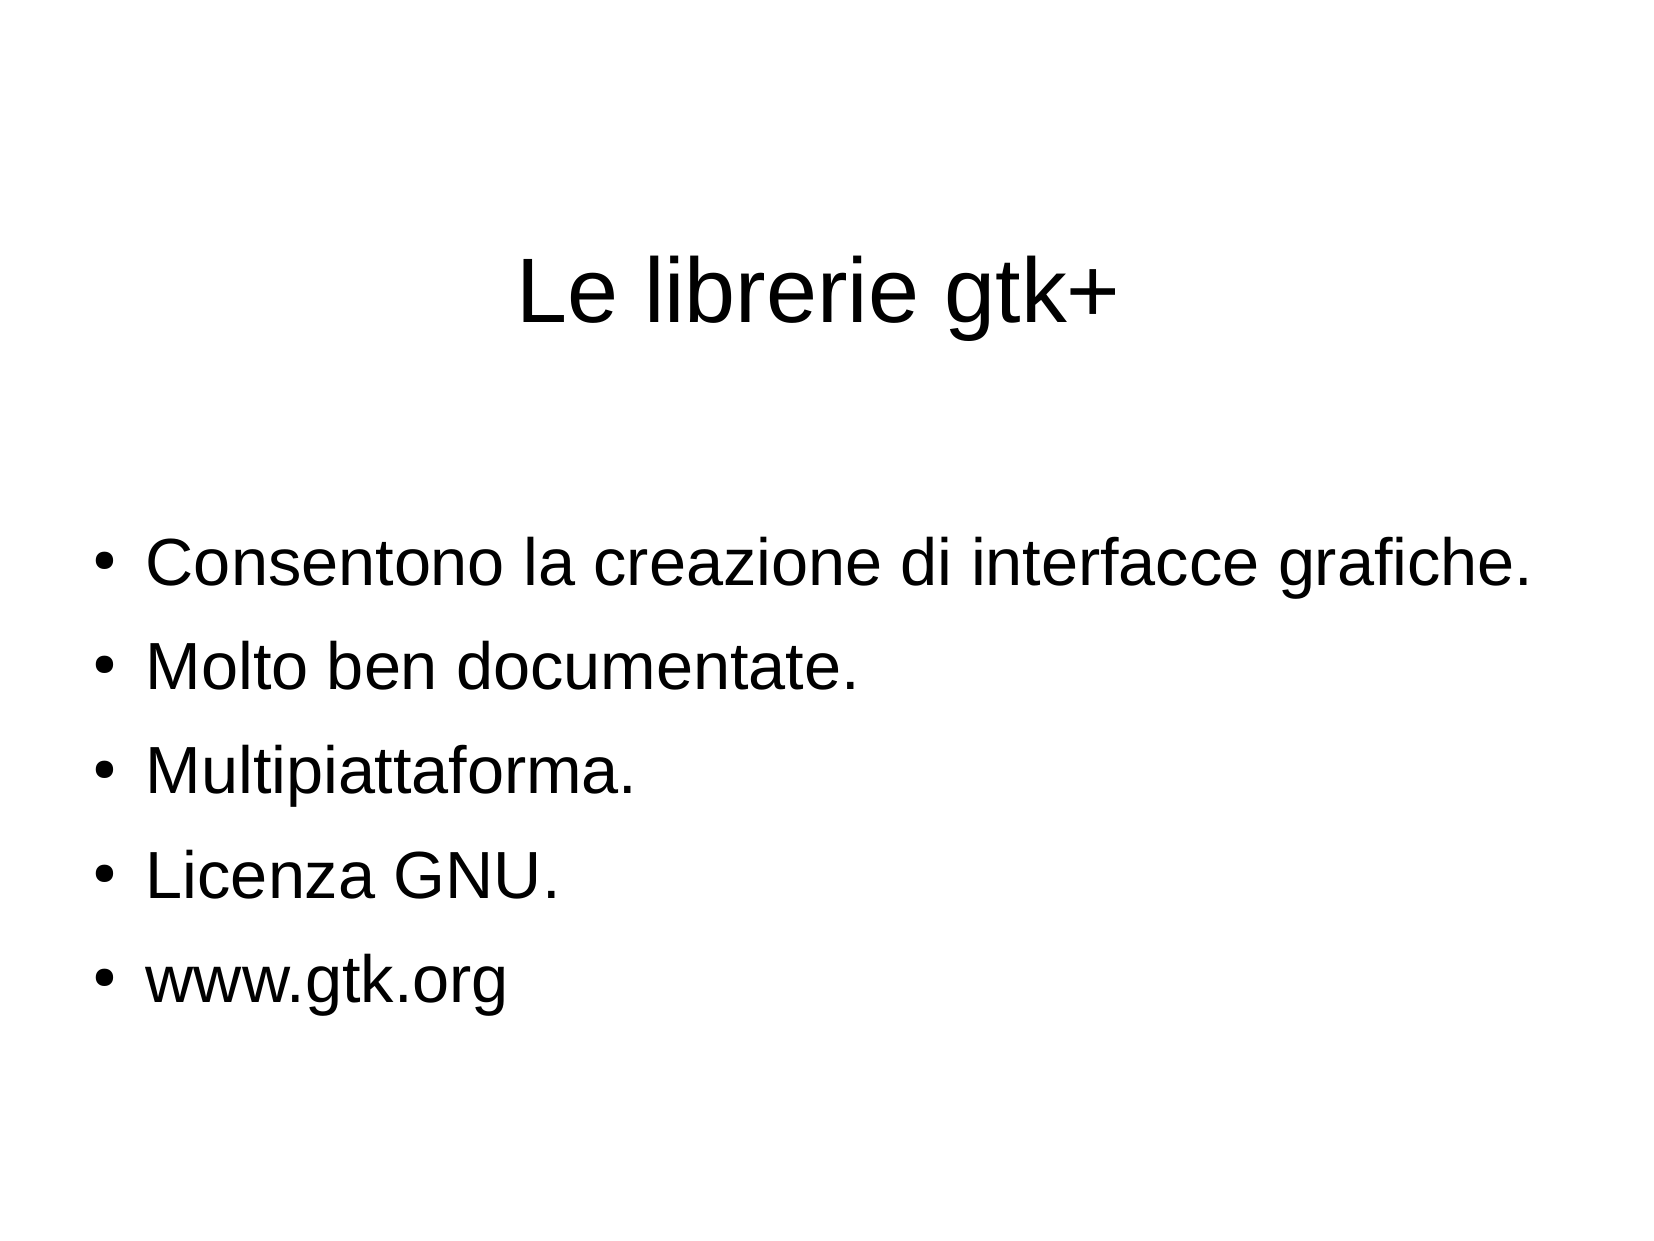

# Le librerie gtk+
Consentono la creazione di interfacce grafiche.
Molto ben documentate.
Multipiattaforma.
Licenza GNU.
www.gtk.org